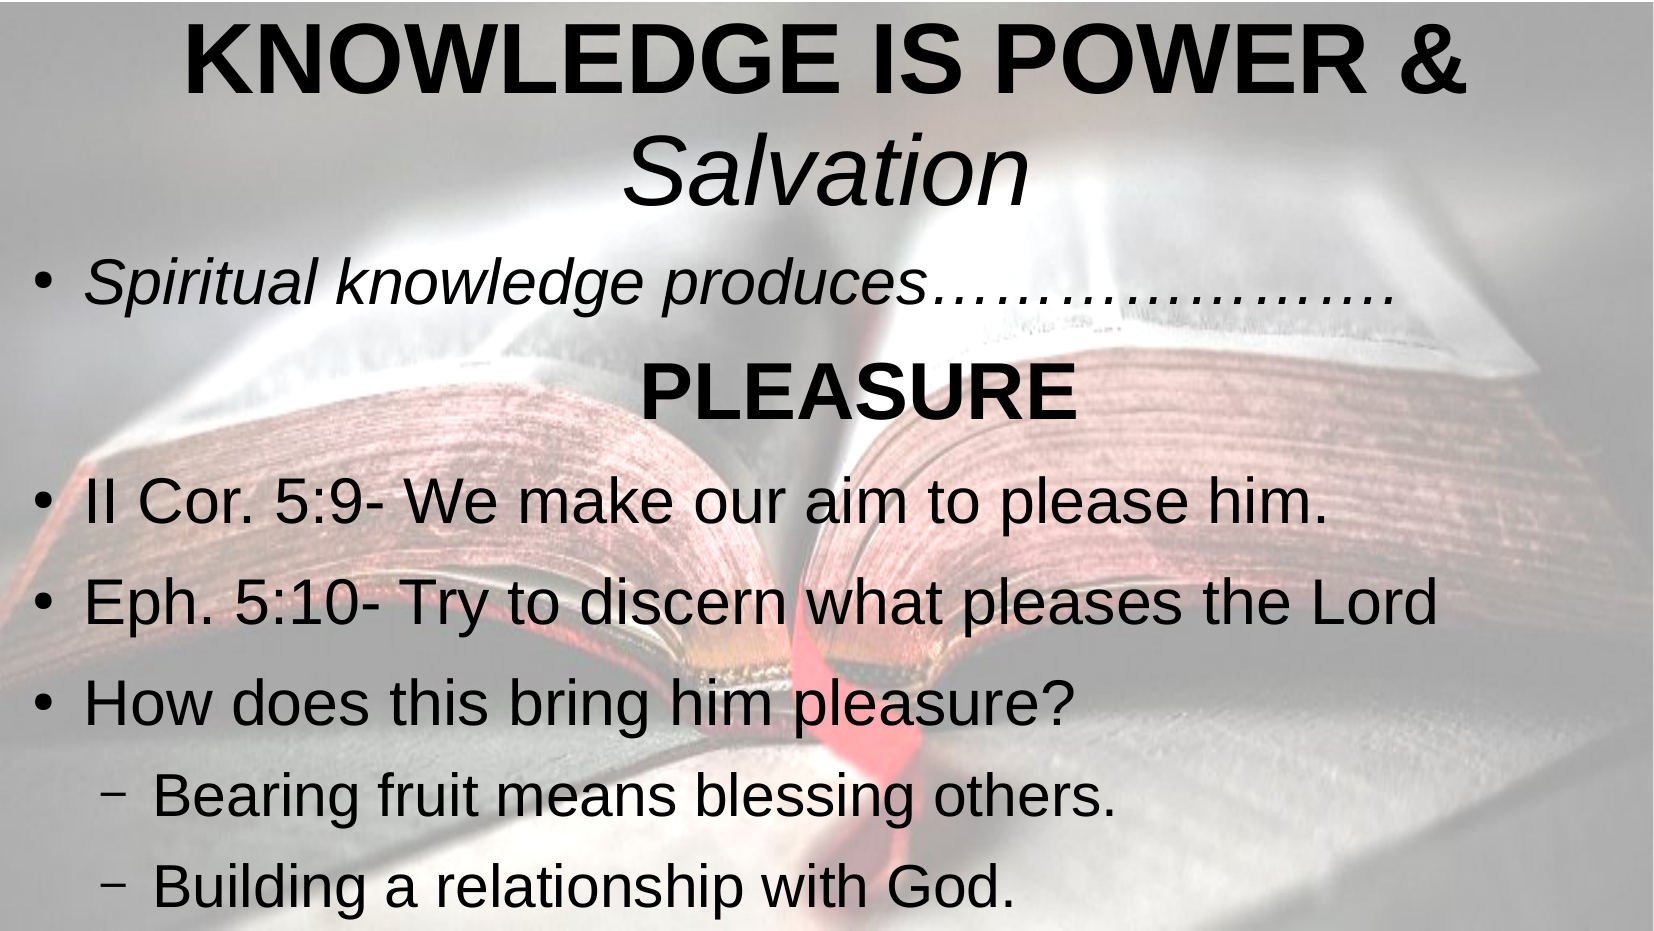

# KNOWLEDGE IS POWER & Salvation
Spiritual knowledge produces………………….
PLEASURE
II Cor. 5:9- We make our aim to please him.
Eph. 5:10- Try to discern what pleases the Lord
How does this bring him pleasure?
Bearing fruit means blessing others.
Building a relationship with God.